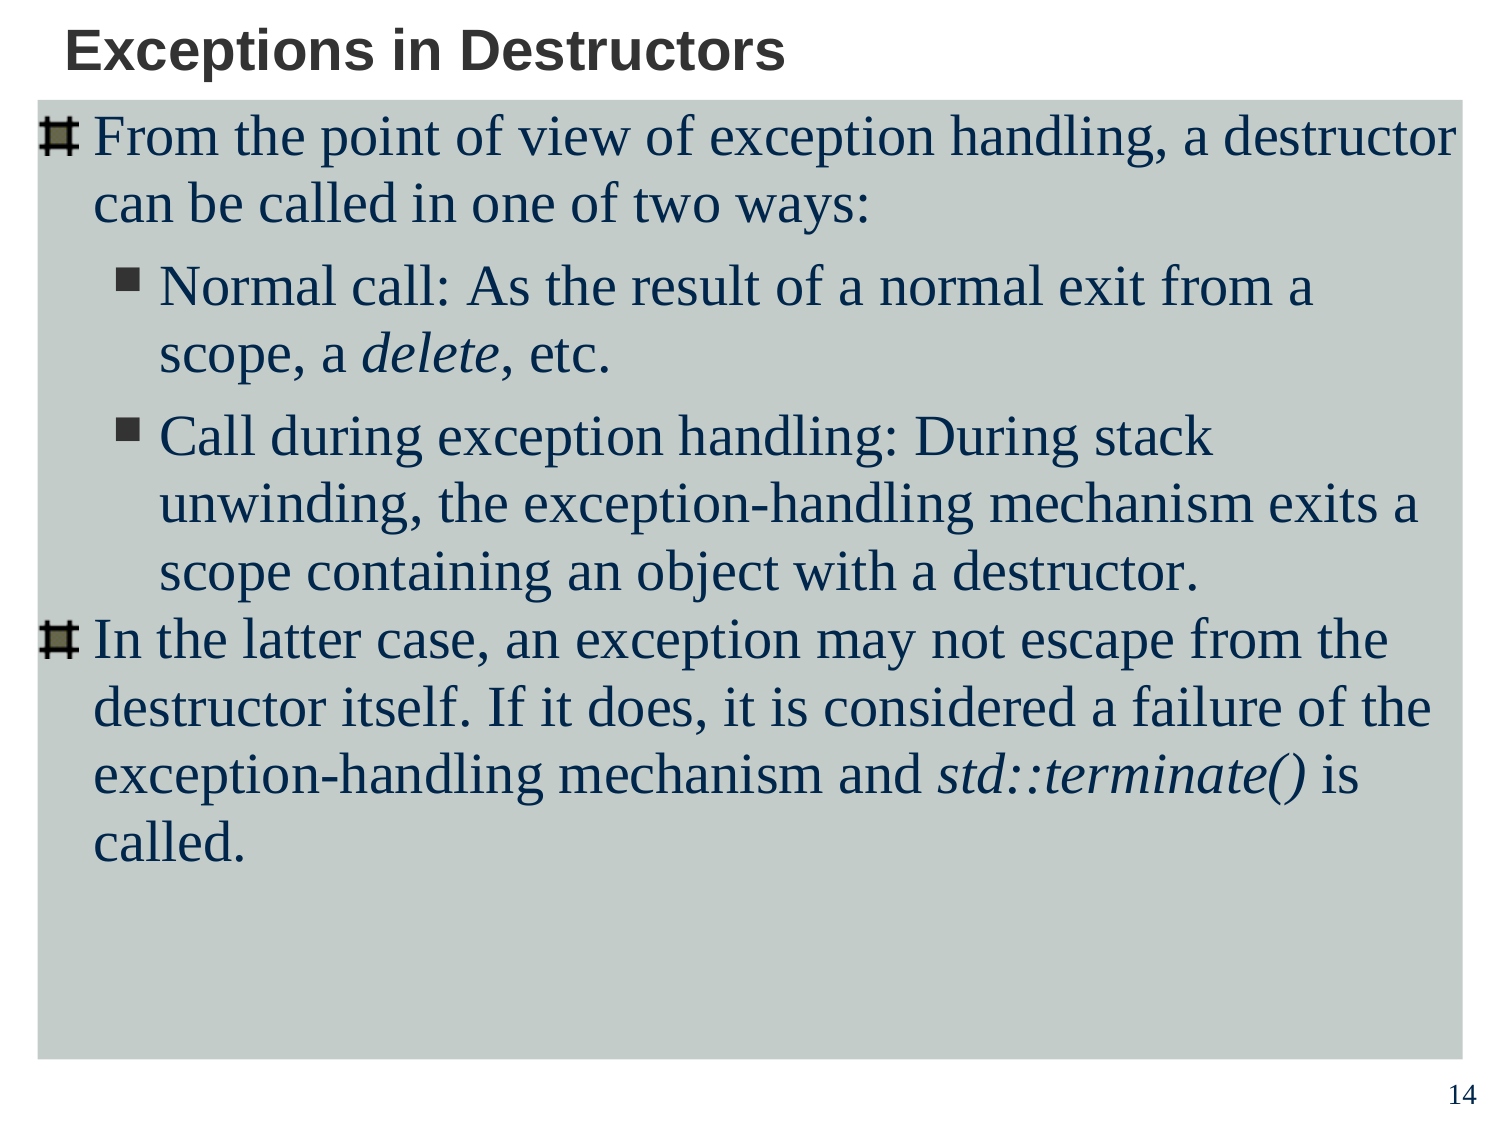

# Exceptions in Destructors
From the point of view of exception handling, a destructor can be called in one of two ways:
Normal call: As the result of a normal exit from a scope, a delete, etc.
Call during exception handling: During stack unwinding, the exception-handling mechanism exits a scope containing an object with a destructor.
In the latter case, an exception may not escape from the destructor itself. If it does, it is considered a failure of the exception-handling mechanism and std::terminate() is called.